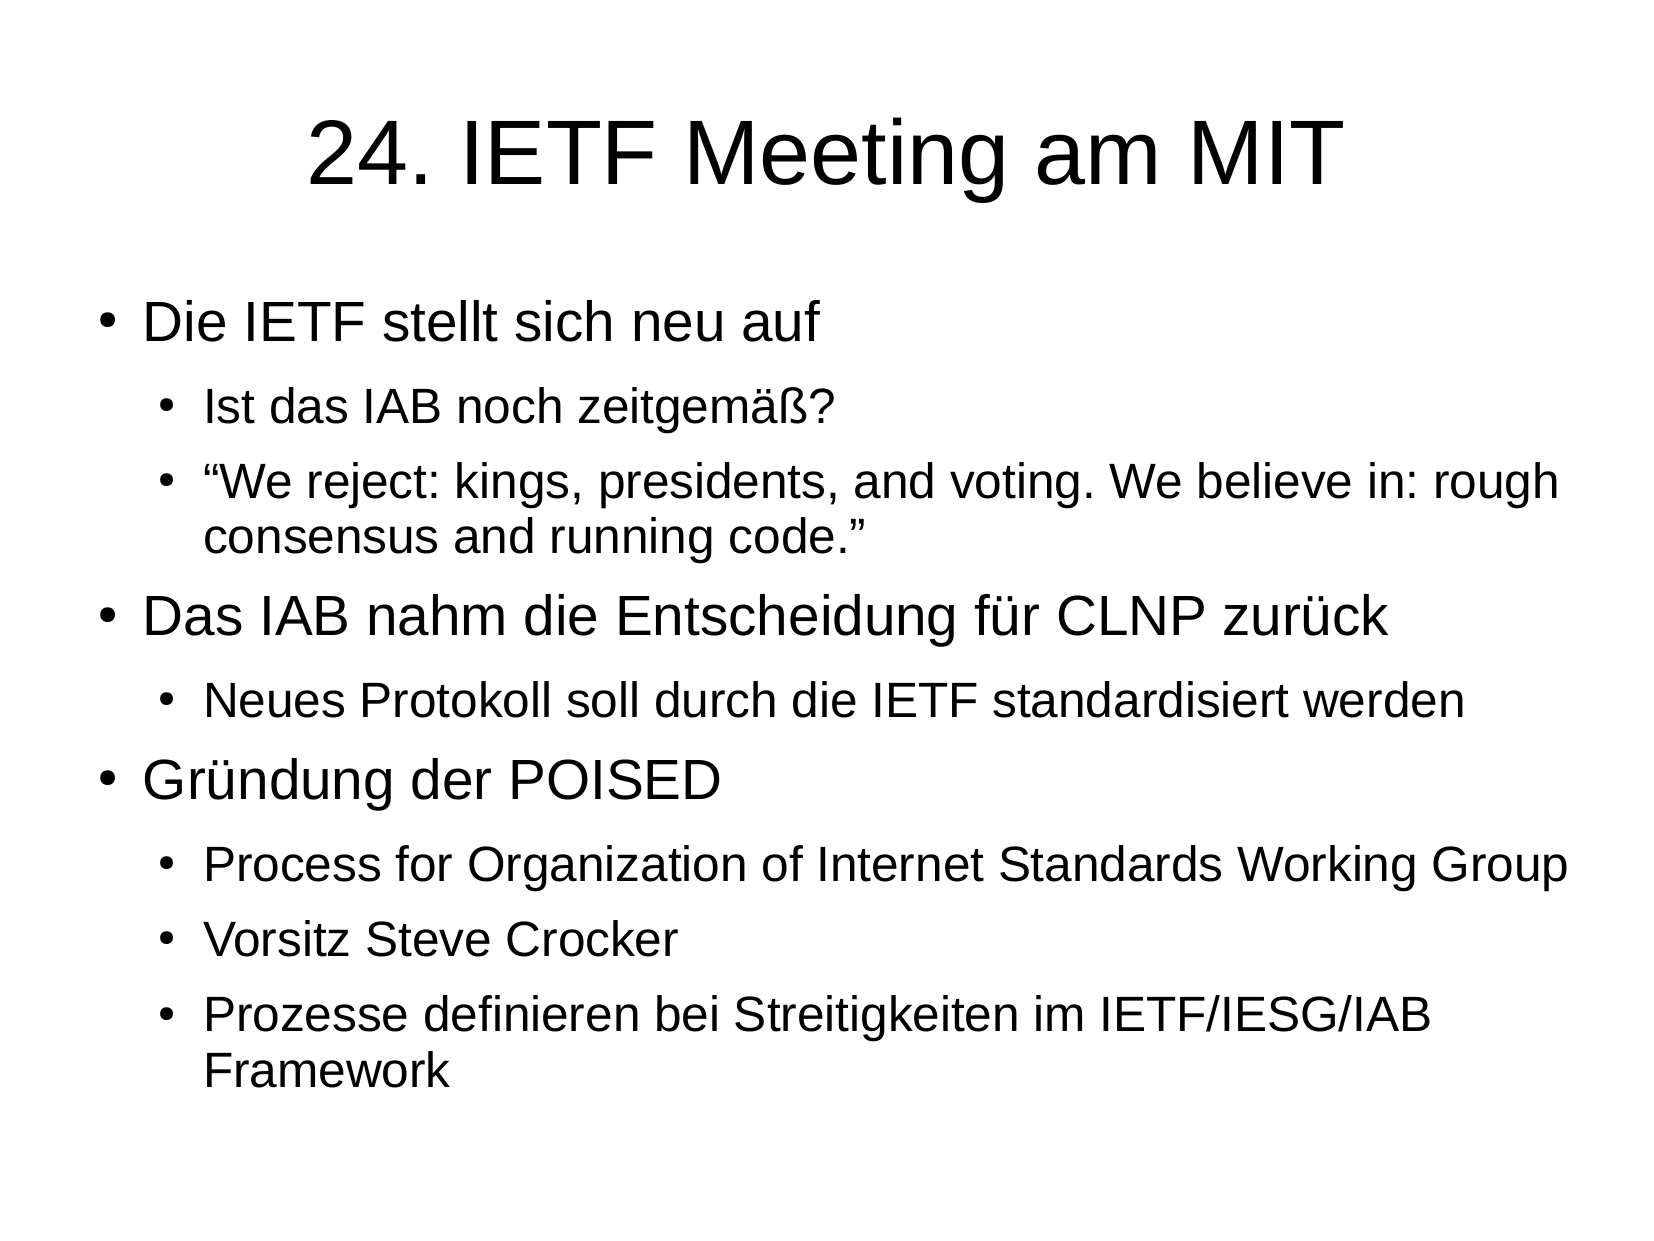

# 24. IETF Meeting am MIT
Die IETF stellt sich neu auf
Ist das IAB noch zeitgemäß?
“We reject: kings, presidents, and voting. We believe in: rough consensus and running code.”
Das IAB nahm die Entscheidung für CLNP zurück
Neues Protokoll soll durch die IETF standardisiert werden
Gründung der POISED
Process for Organization of Internet Standards Working Group
Vorsitz Steve Crocker
Prozesse definieren bei Streitigkeiten im IETF/IESG/IAB Framework